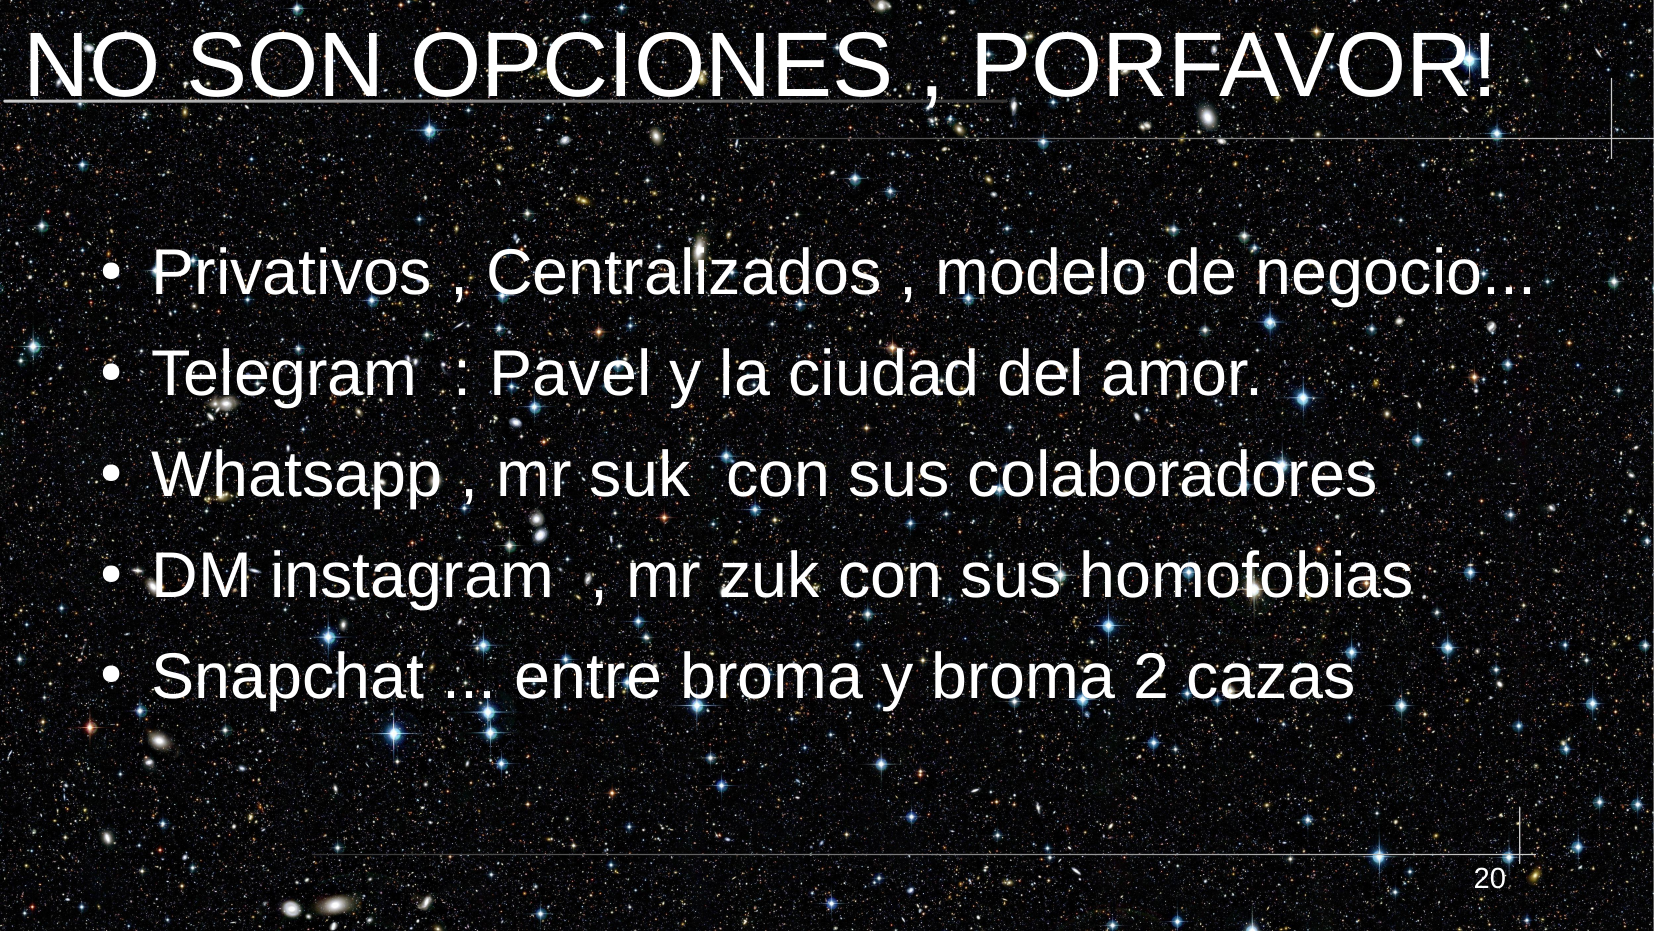

# NO SON OPCIONES , PORFAVOR!
Privativos , Centralizados , modelo de negocio...
Telegram : Pavel y la ciudad del amor.
Whatsapp , mr suk con sus colaboradores
DM instagram , mr zuk con sus homofobias
Snapchat ... entre broma y broma 2 cazas
20